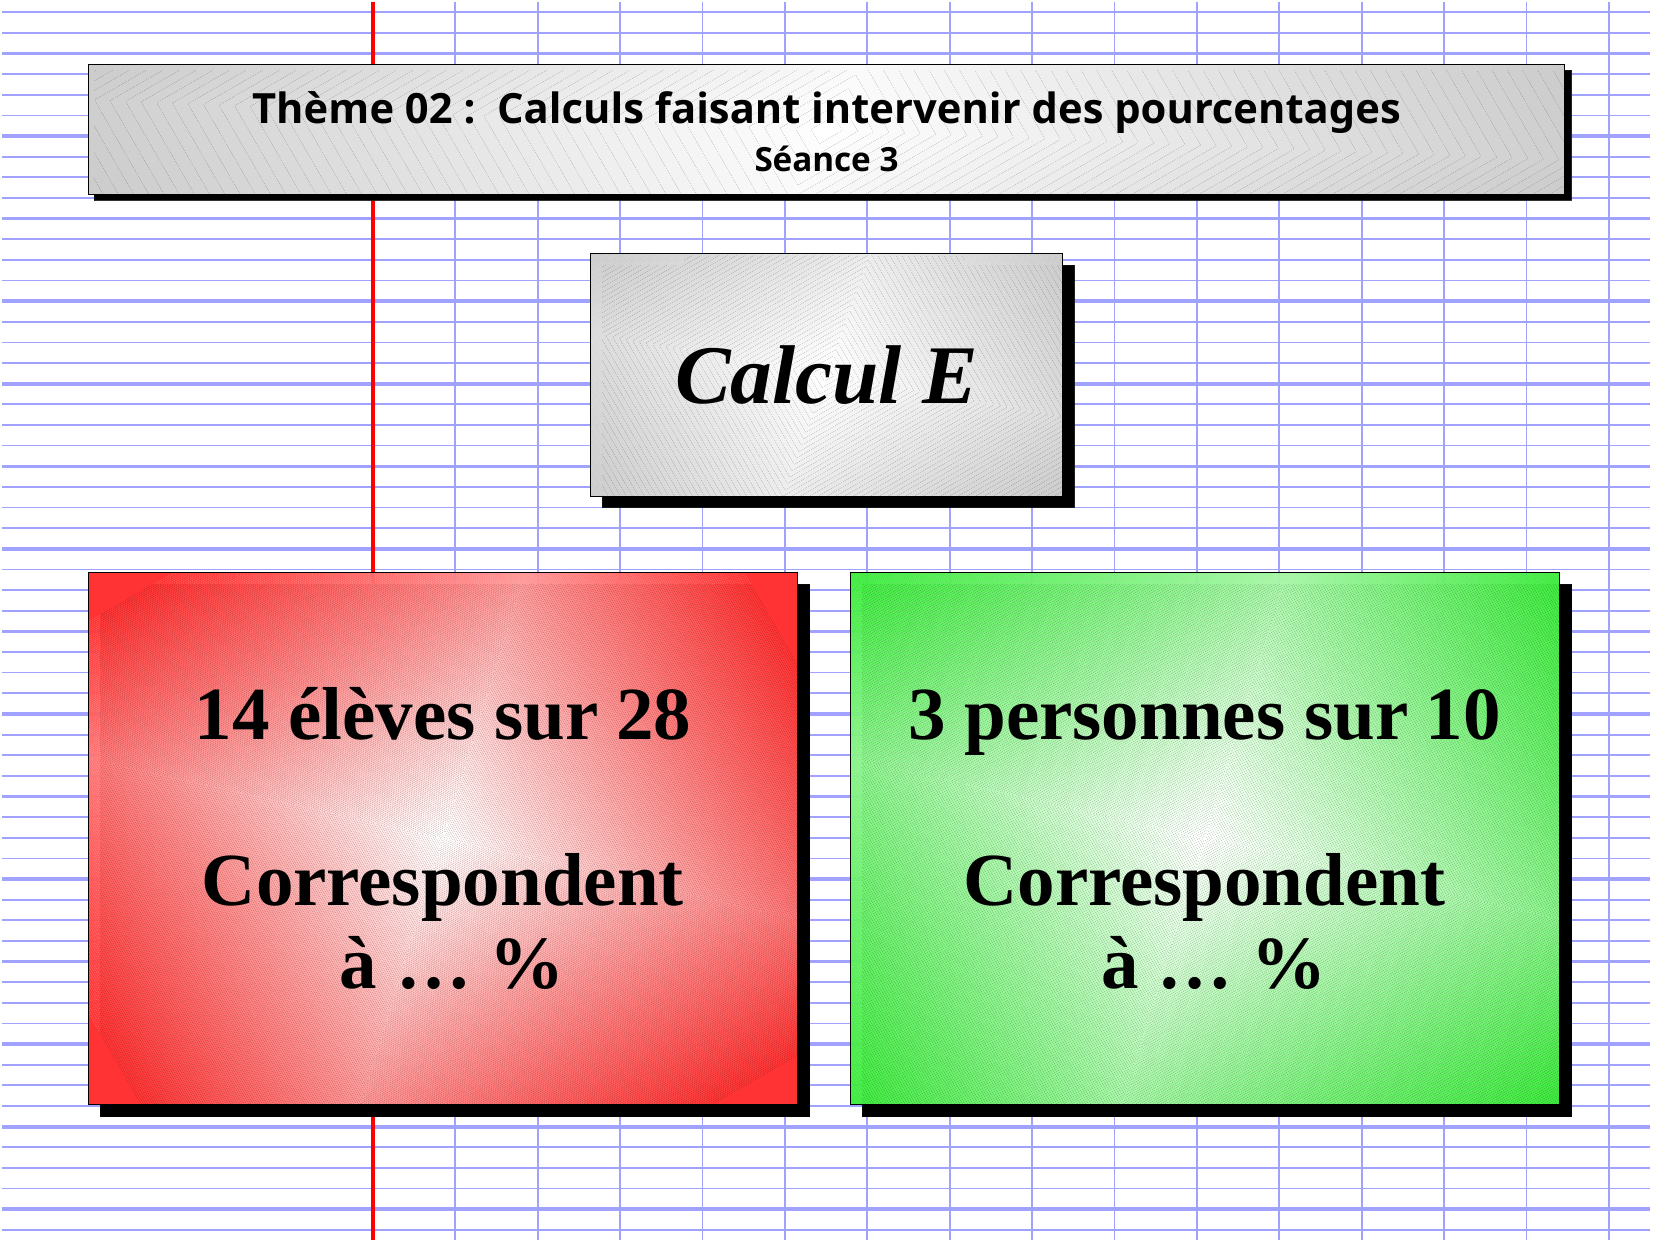

Thème 02 : Calculs faisant intervenir des pourcentages
Séance 3
Calcul E
10
11
12
13
14
15
9
0
1
2
3
4
5
6
7
8
14 élèves sur 28
Correspondent
 à … %
3 personnes sur 10
Correspondent
 à … %